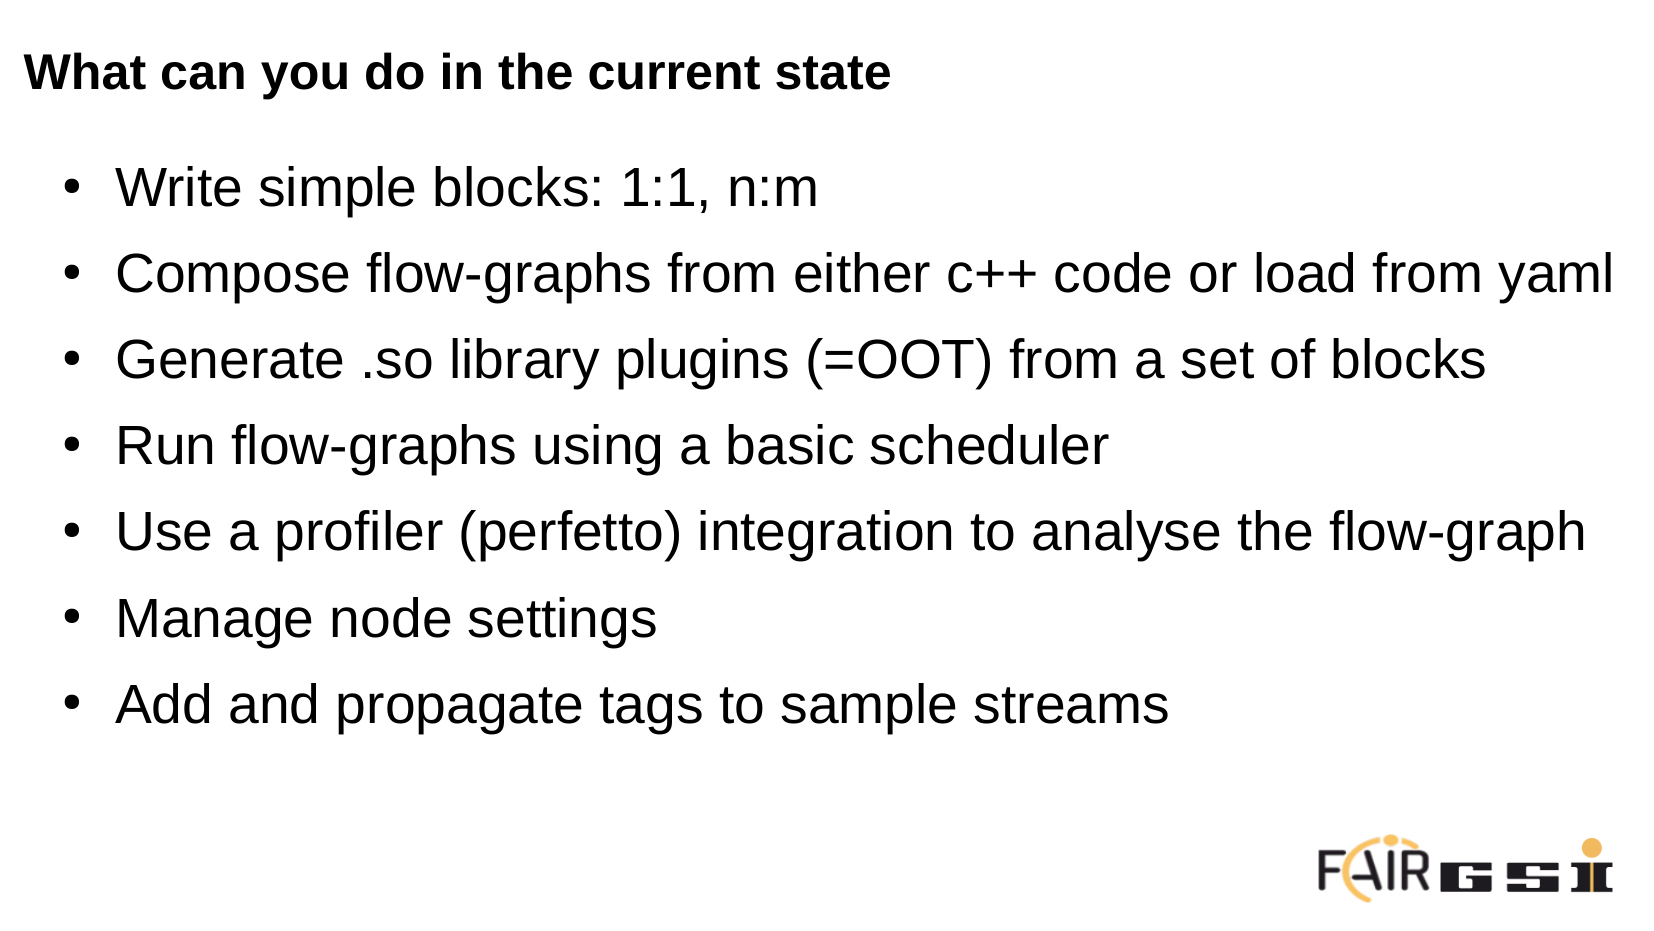

# What can you do in the current state
Write simple blocks: 1:1, n:m
Compose flow-graphs from either c++ code or load from yaml
Generate .so library plugins (=OOT) from a set of blocks
Run flow-graphs using a basic scheduler
Use a profiler (perfetto) integration to analyse the flow-graph
Manage node settings
Add and propagate tags to sample streams